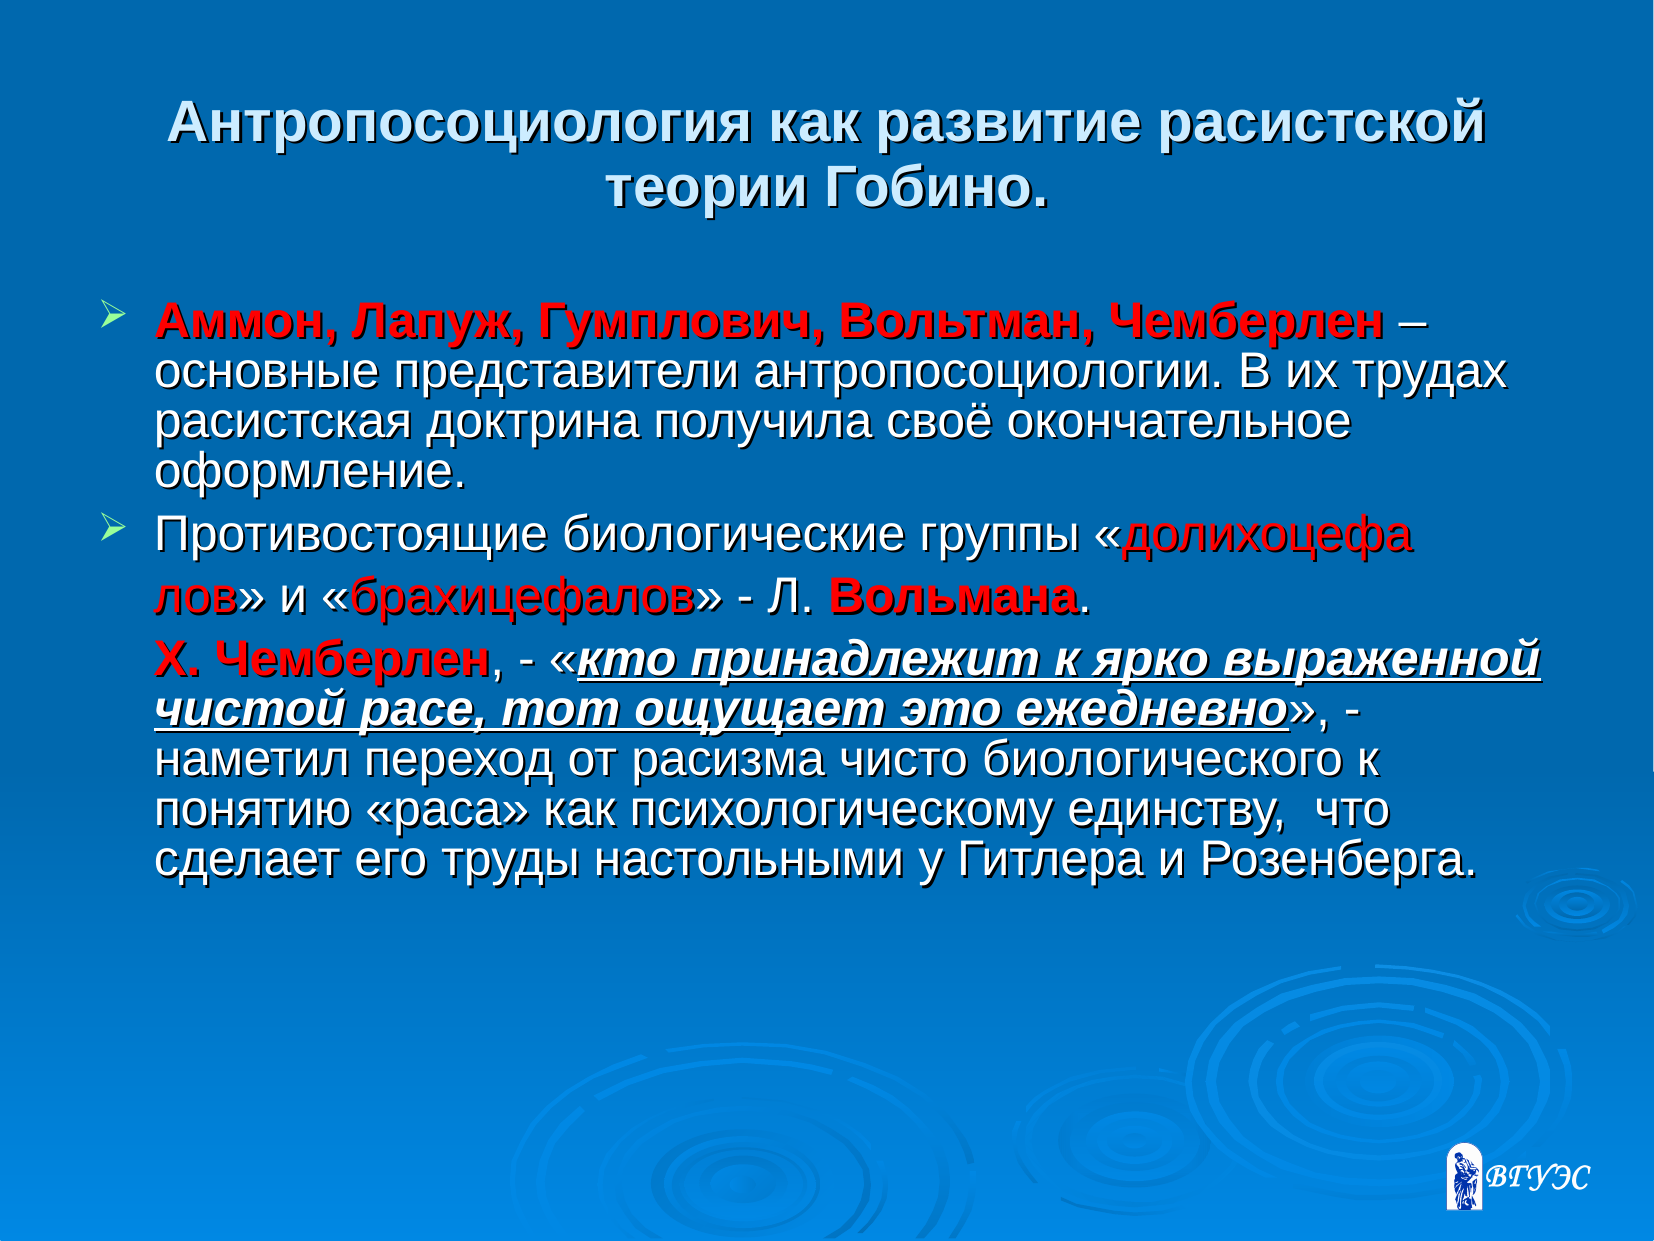

# Антропосоциология как развитие расистской теории Гобино.
Аммон, Лапуж, Гумплович, Вольтман, Чемберлен – основные представители антропосоциологии. В их трудах расистская доктрина получила своё окончательное оформление.
Противостоящие биологические группы «долихоцефа
 лов» и «брахицефалов» - Л. Вольмана.
 Х. Чемберлен, - «кто принадлежит к ярко выраженной чистой расе, тот ощущает это ежедневно», - наметил переход от расизма чисто биологического к понятию «раса» как психологическому единству, что сделает его труды настольными у Гитлера и Розенберга.